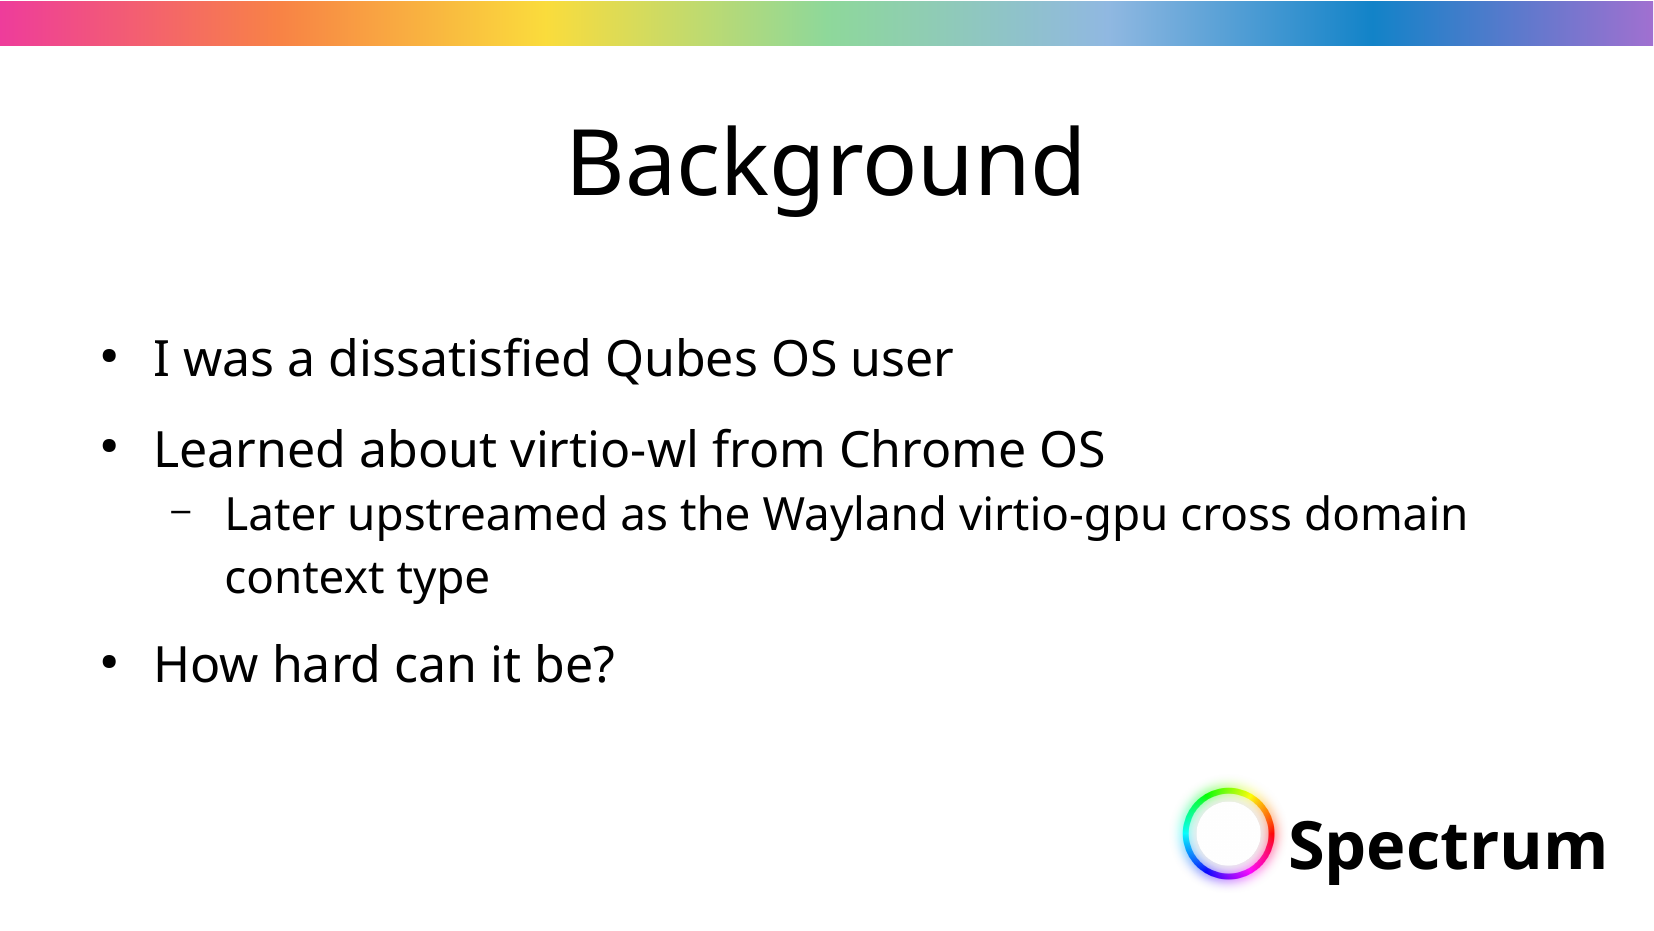

# Background
I was a dissatisfied Qubes OS user
Learned about virtio-wl from Chrome OS
Later upstreamed as the Wayland virtio-gpu cross domain context type
How hard can it be?